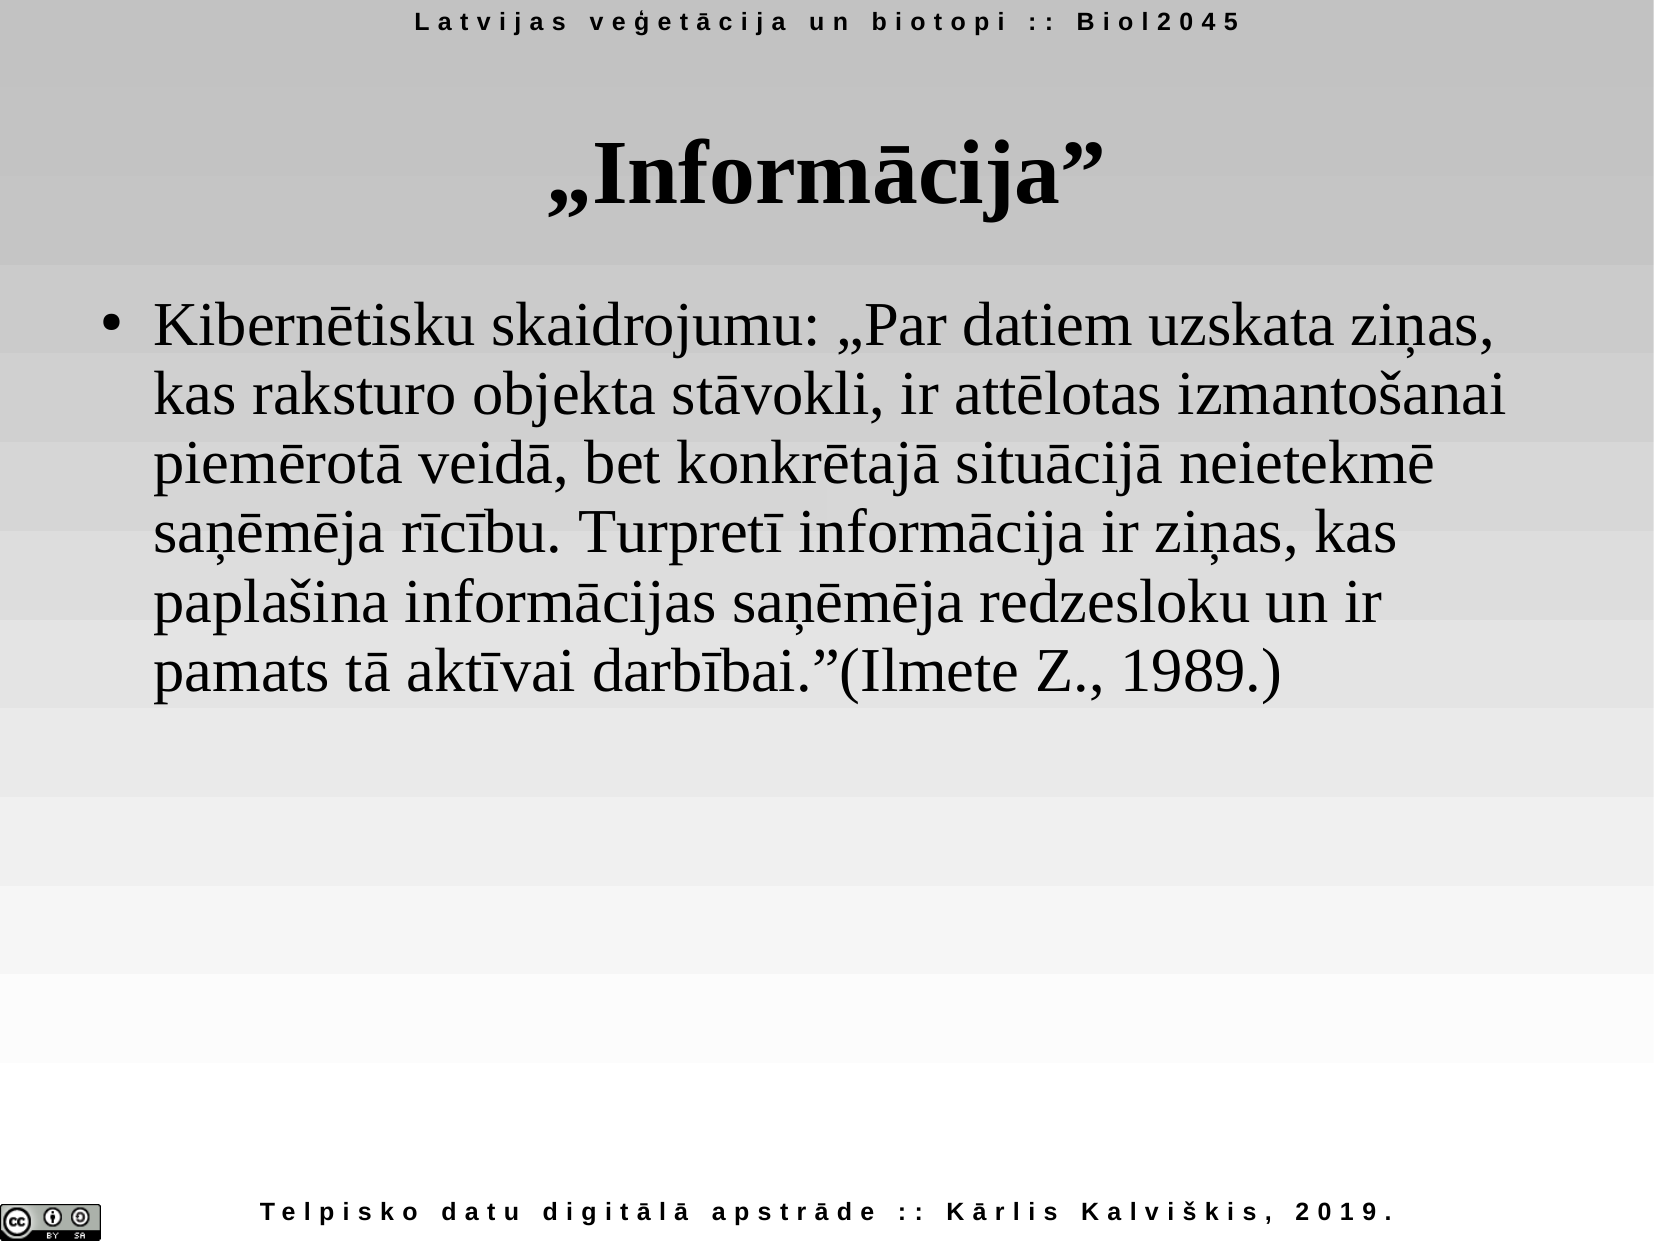

# „Informācija”
Kibernētisku skaidrojumu: „Par datiem uzskata ziņas, kas raksturo objekta stāvokli, ir attēlotas izmantošanai piemērotā veidā, bet konkrētajā situācijā neietekmē saņēmēja rīcību. Turpretī informācija ir ziņas, kas paplašina informācijas saņēmēja redzesloku un ir pamats tā aktīvai darbībai.”(Ilmete Z., 1989.)